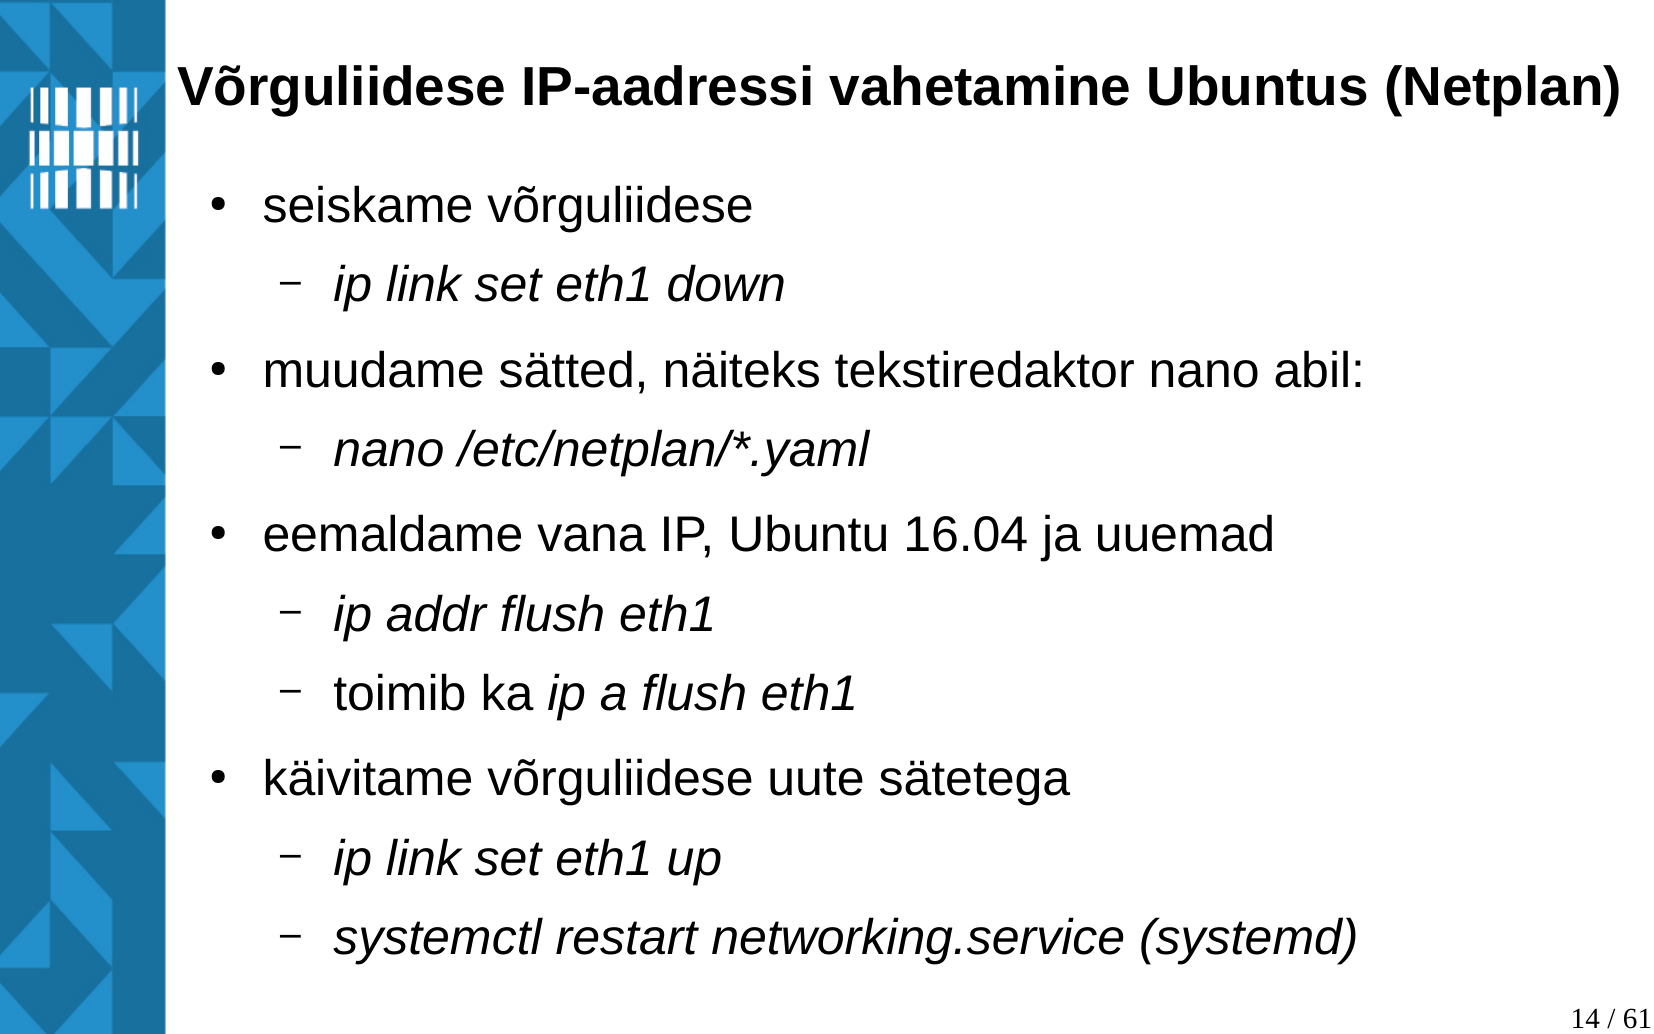

# Võrguliidese IP-aadressi vahetamine Ubuntus (Netplan)
seiskame võrguliidese
ip link set eth1 down
muudame sätted, näiteks tekstiredaktor nano abil:
nano /etc/netplan/*.yaml
eemaldame vana IP, Ubuntu 16.04 ja uuemad
ip addr flush eth1
toimib ka ip a flush eth1
käivitame võrguliidese uute sätetega
ip link set eth1 up
systemctl restart networking.service (systemd)
14